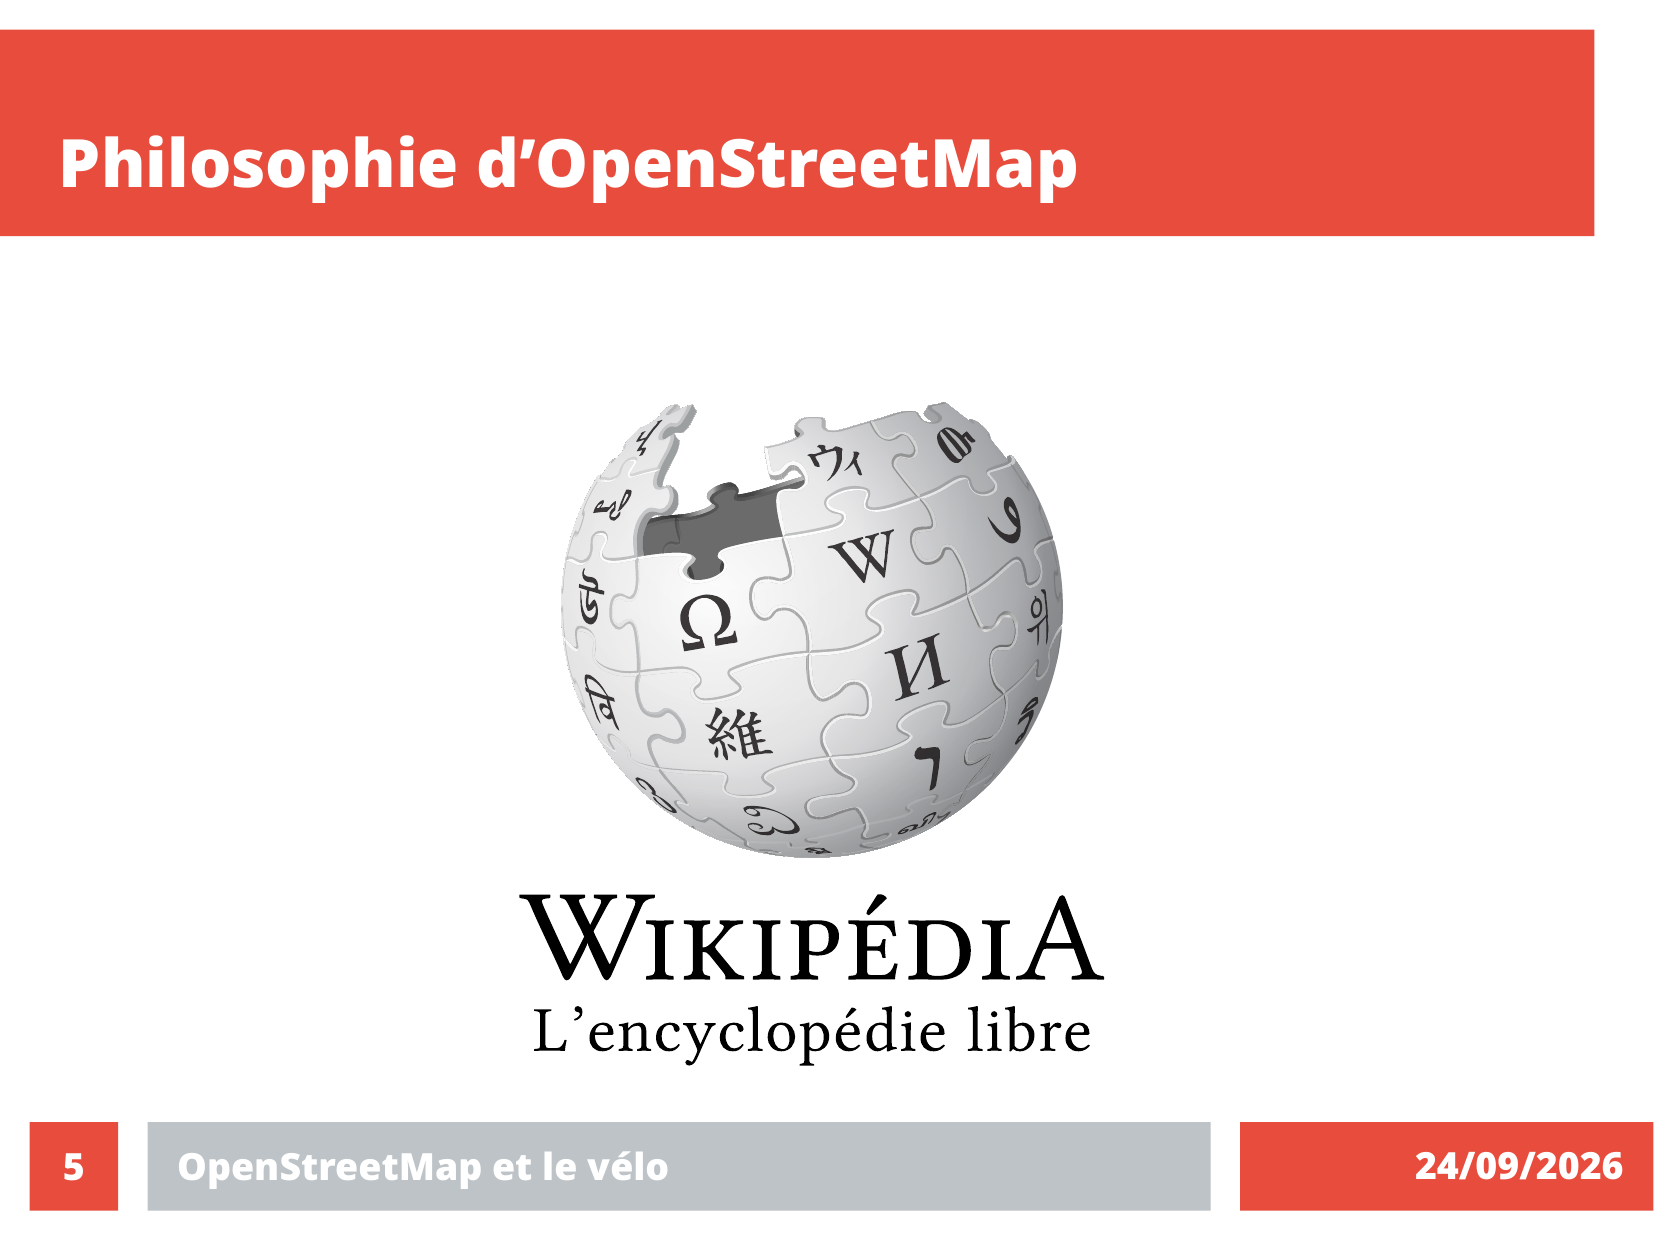

# Philosophie d’OpenStreetMap
5
OpenStreetMap et le vélo